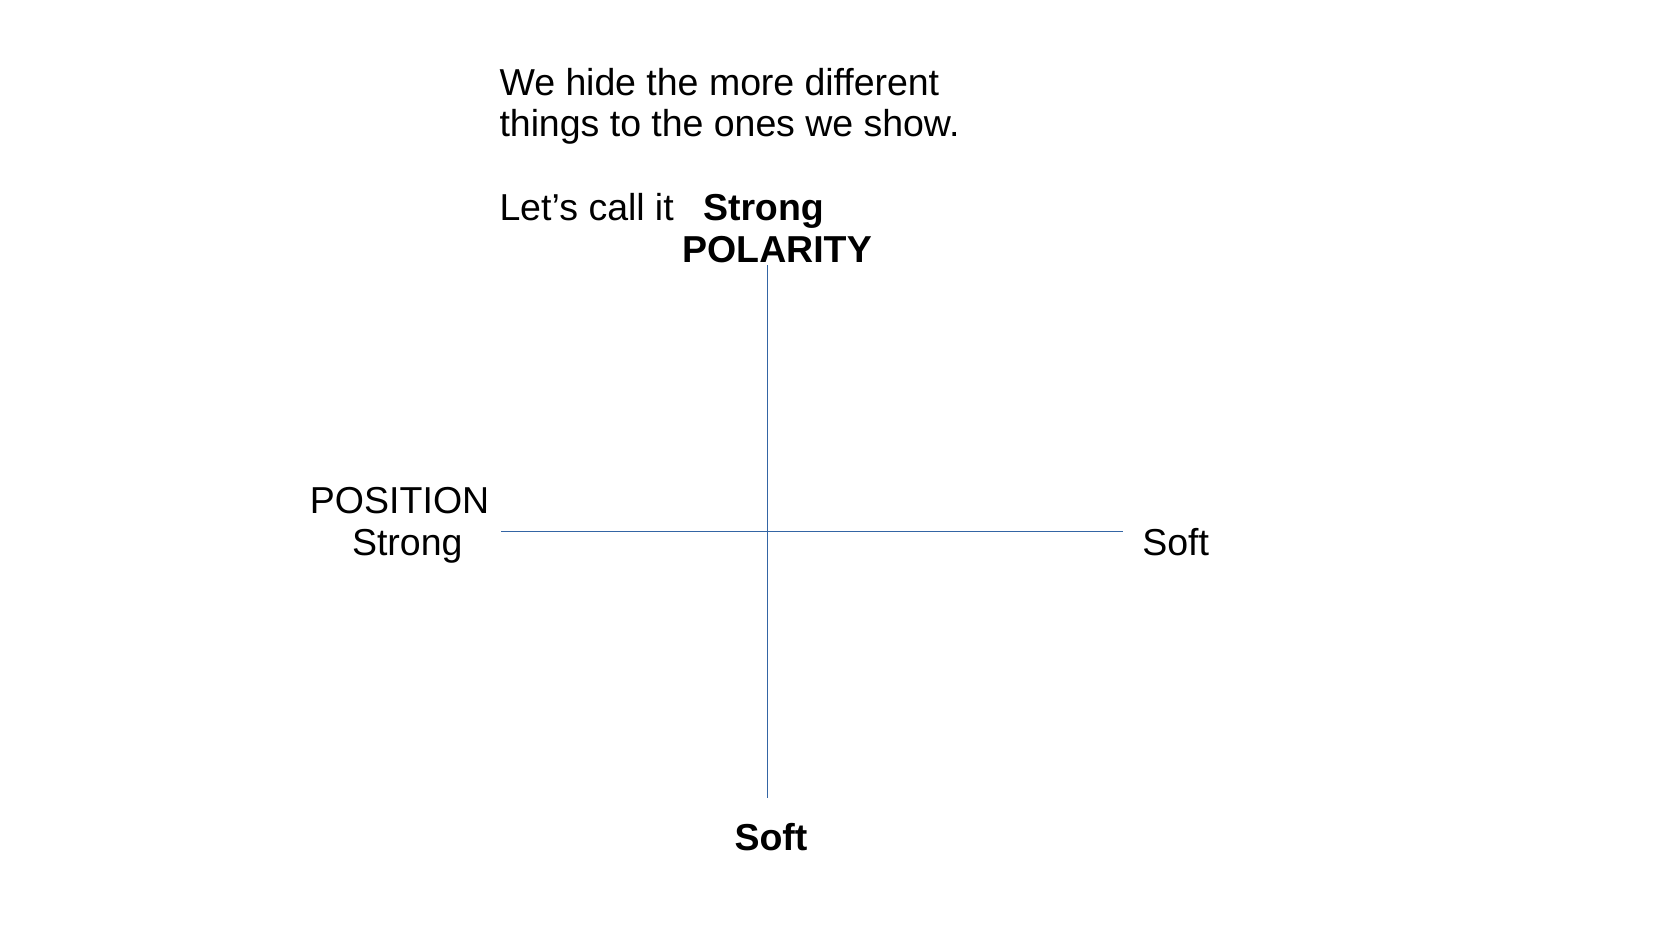

We hide the more different
things to the ones we show.
Let’s call it
 Strong
POLARITY
 Soft
POSITION
 Strong Soft